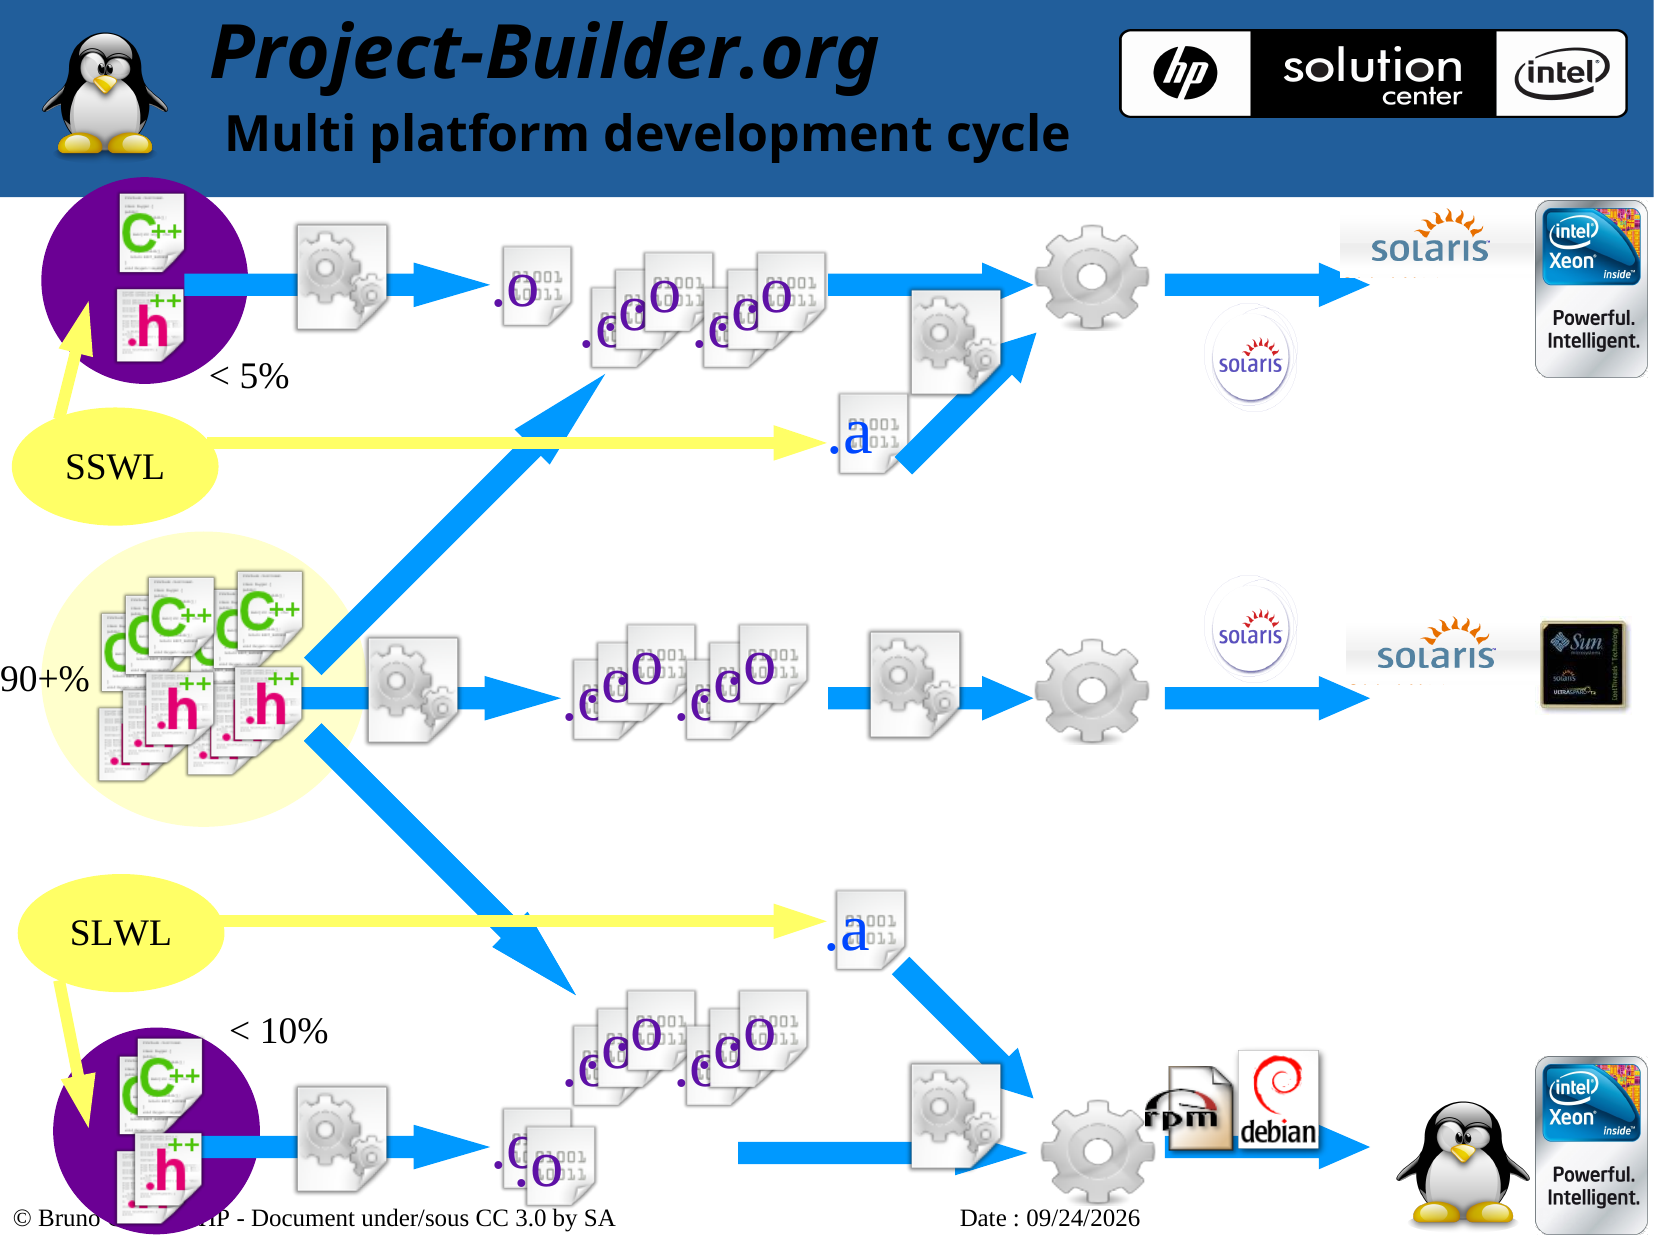

# Multi platform development cycle
.o
.o
.o
.o
.o
.o
.o
< 5%
.a
SSWL
.o
.o
.o
.o
.o
.o
90+%
SLWL
.a
.o
.o
.o
.o
< 10%
.o
.o
.o
.o